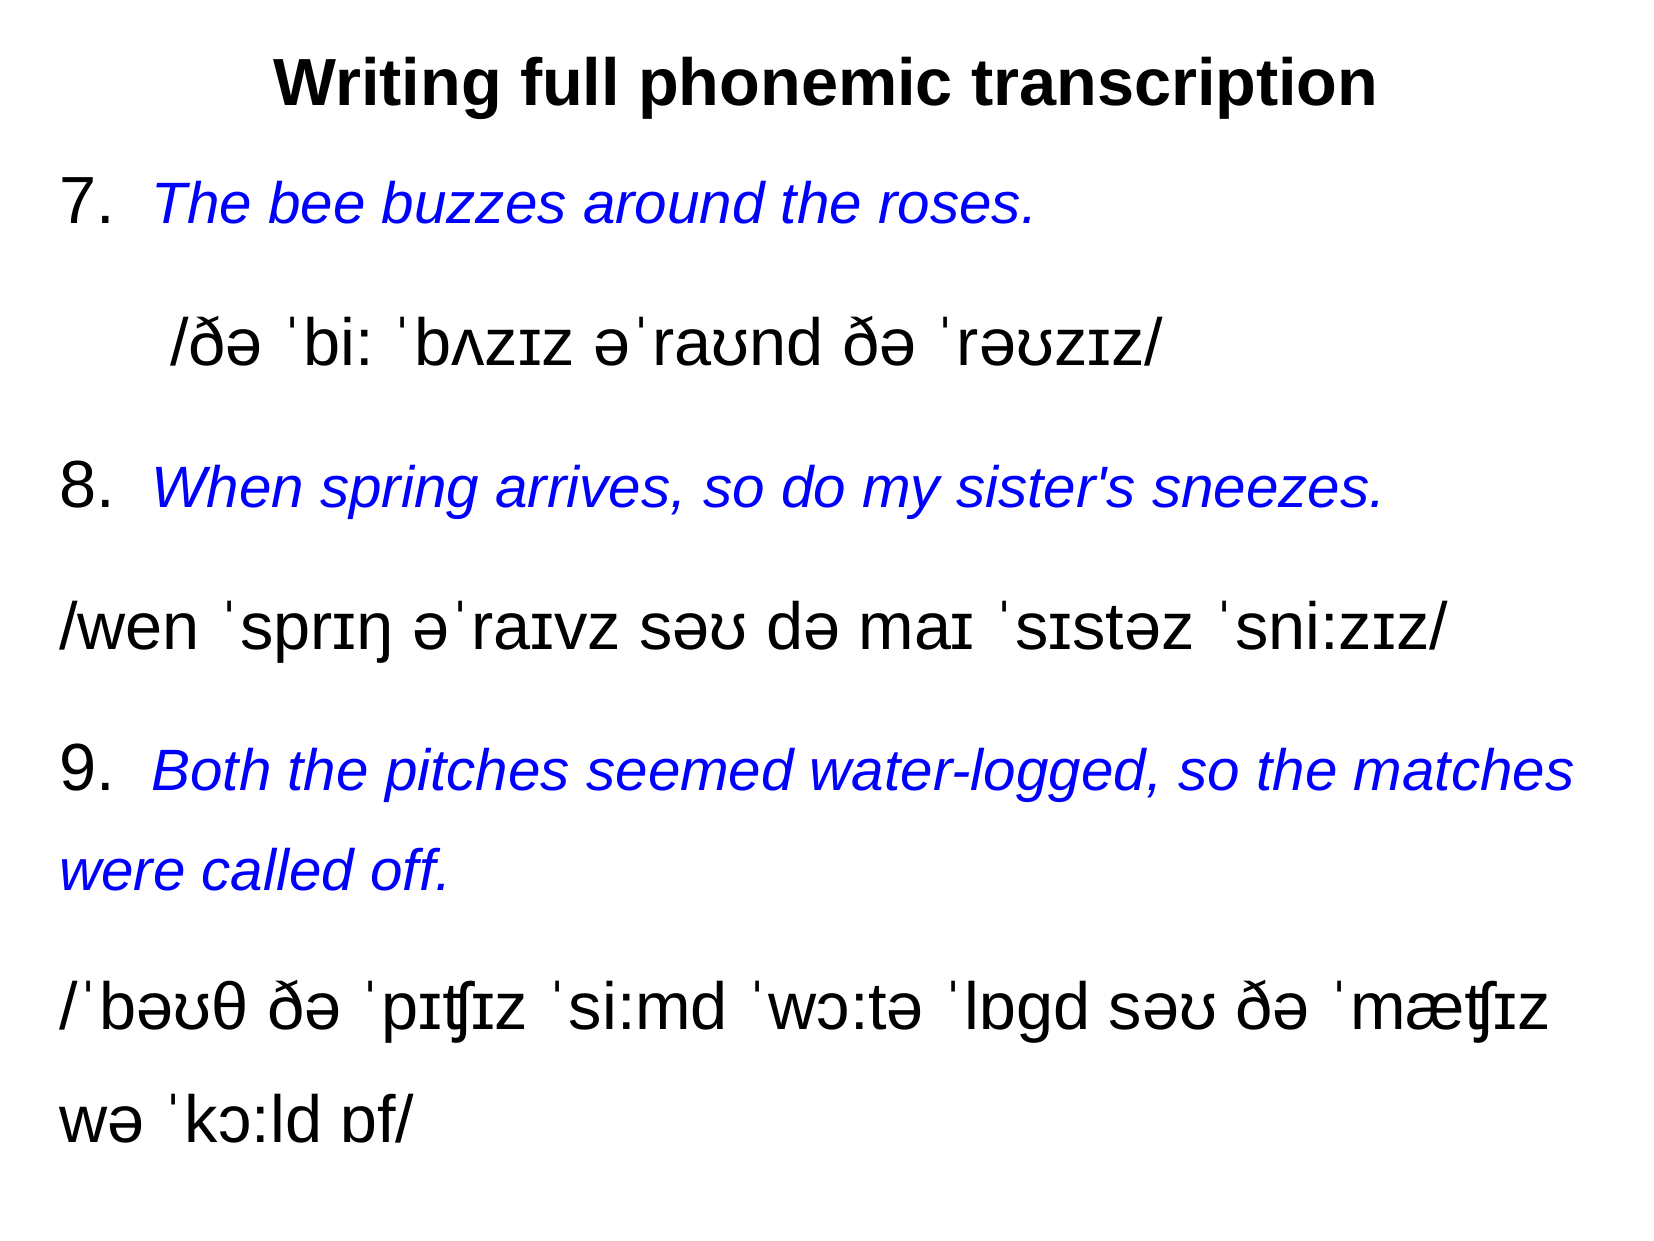

# Writing full phonemic transcription
7. The bee buzzes around the roses.
 /ðə ˈbi: ˈbʌzɪz əˈraʊnd ðə ˈrəʊzɪz/
8. When spring arrives, so do my sister's sneezes.
/wen ˈsprɪŋ əˈraɪvz səʊ də maɪ ˈsɪstəz ˈsni:zɪz/
9. Both the pitches seemed water-logged, so the matches were called off.
/ˈbəʊθ ðə ˈpɪʧɪz ˈsi:md ˈwɔ:tə ˈlɒgd səʊ ðə ˈmæʧɪz wə ˈkɔ:ld ɒf/